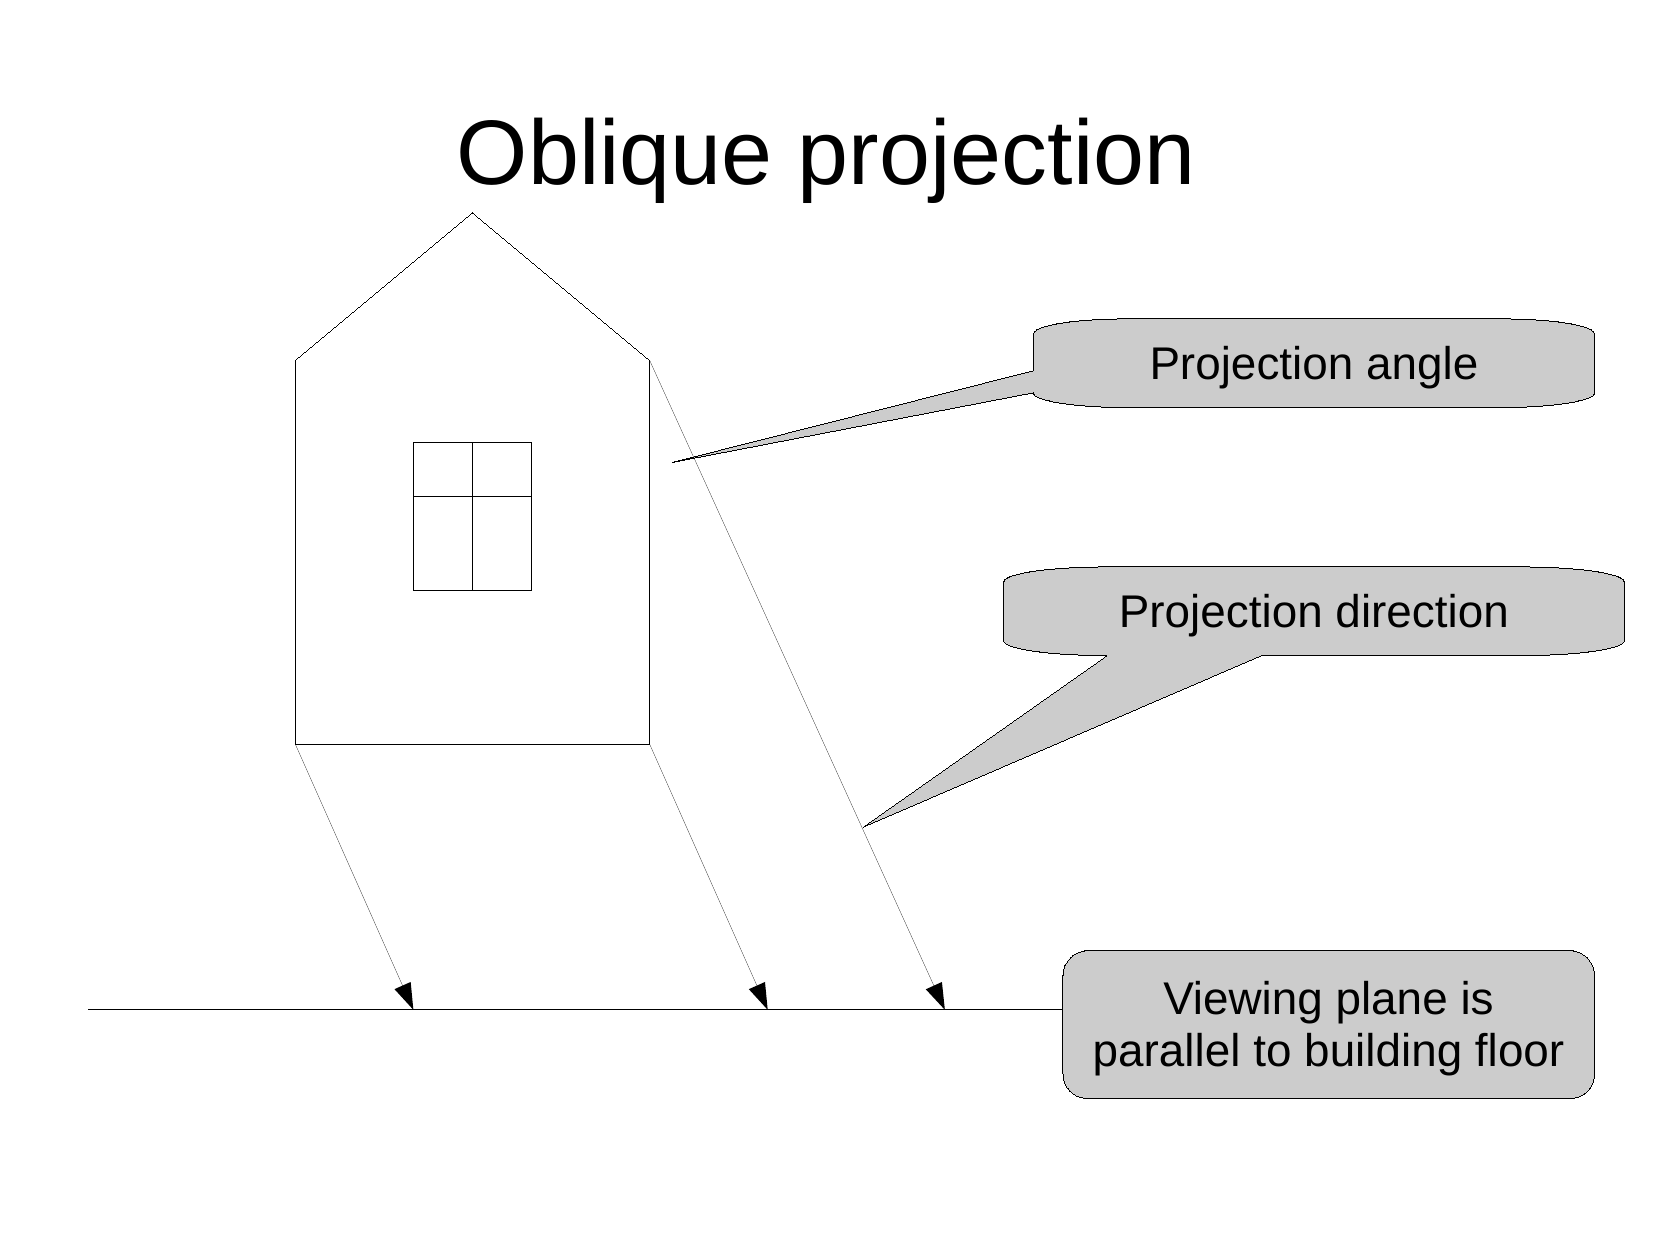

# Oblique projection
Projection angle
Projection direction
Viewing plane is
parallel to building floor